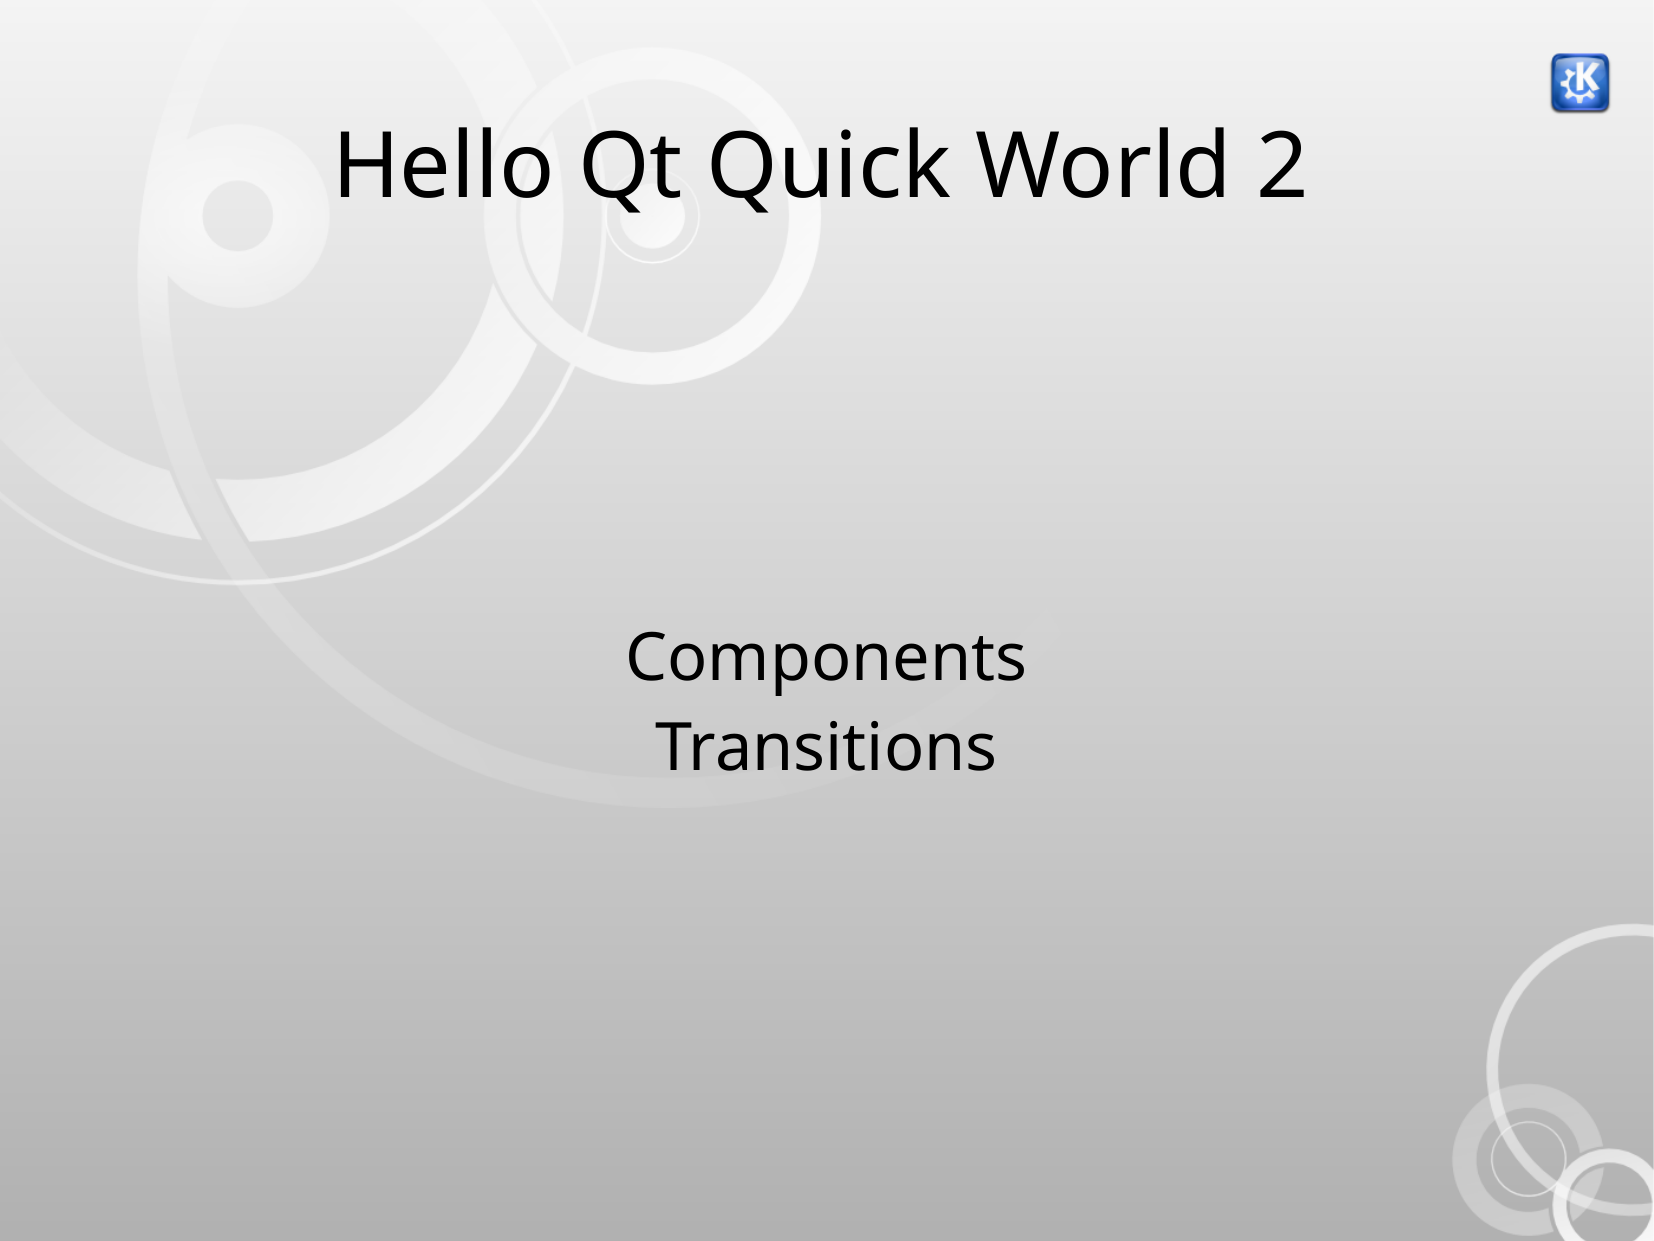

# Hello Qt Quick World 2
Components
Transitions